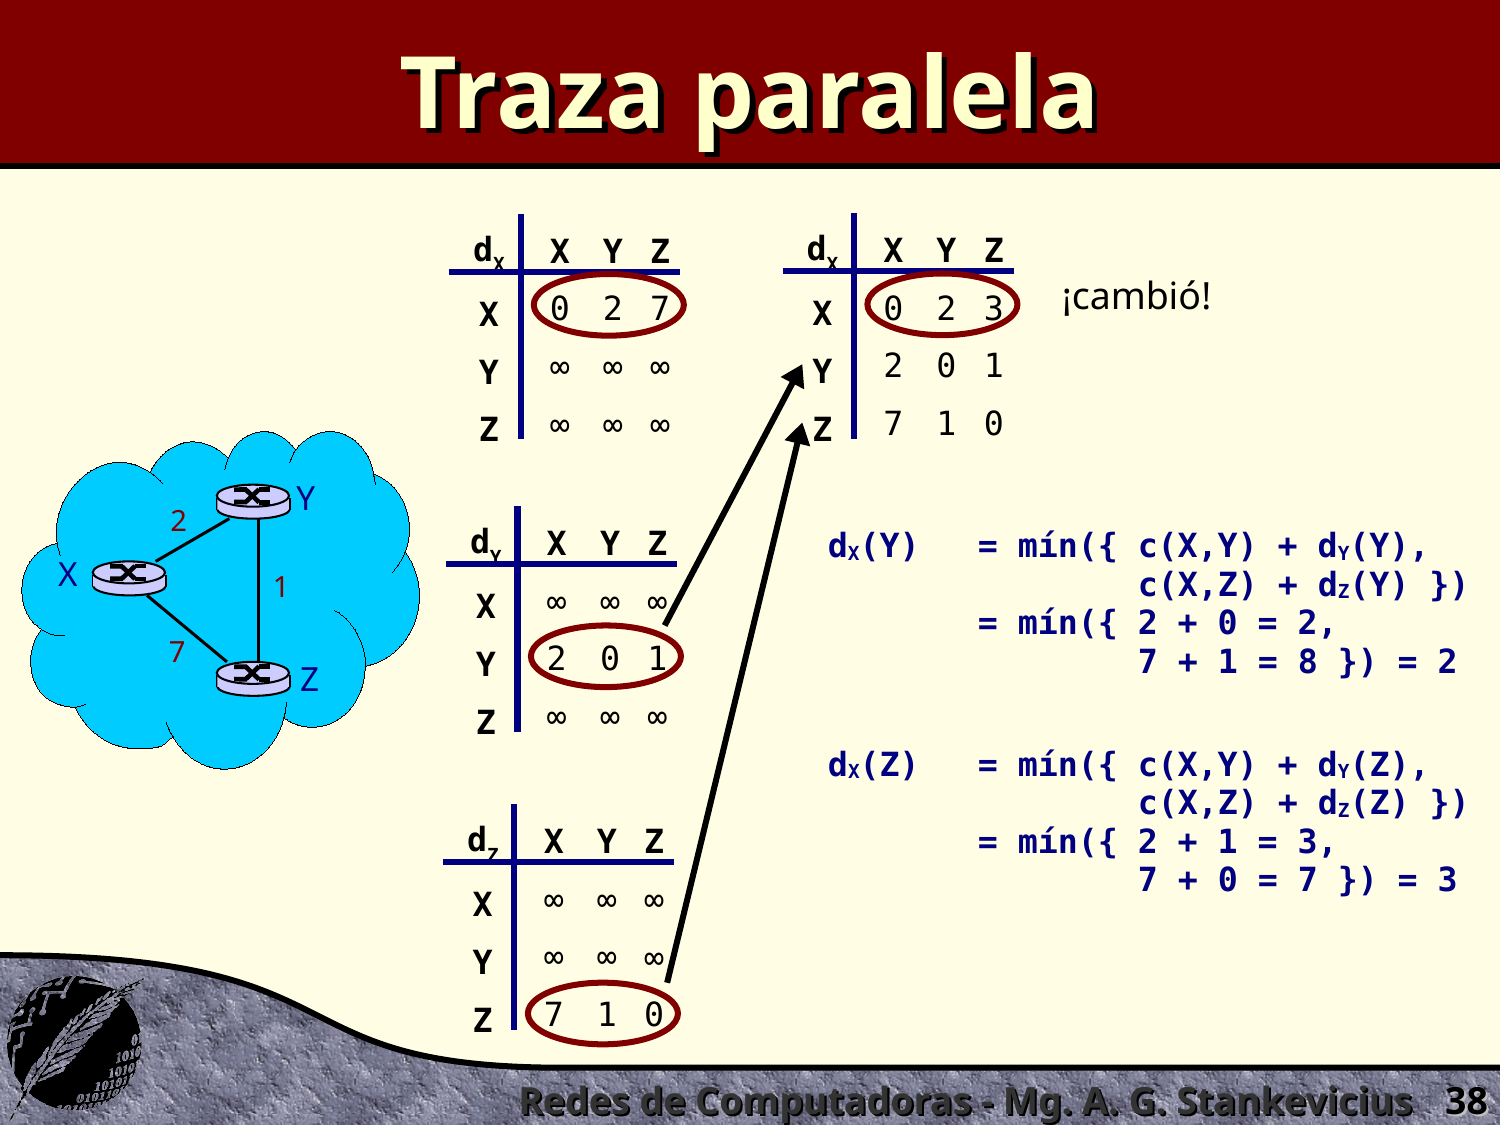

# Traza paralela
dX
X
Y
Z
X
0
2
7
Y
2
0
1
Z
3
1
0
dX
X
Y
Z
X
0
∞
∞
Y
2
∞
∞
Z
7
∞
∞
¡cambió!
Y
dY
X
Y
Z
2
X
∞
2
∞
Y
∞
0
∞
Z
∞
1
∞
dX(Y)	= mín({ c(X,Y) + dY(Y),
		 c(X,Z) + dZ(Y) })
		= mín({ 2 + 0 = 2,
		 7 + 1 = 8 }) = 2
X
1
7
Z
dX(Z)	= mín({ c(X,Y) + dY(Z),
		 c(X,Z) + dZ(Z) })
		= mín({ 2 + 1 = 3,
		 7 + 0 = 7 }) = 3
dZ
X
Y
Z
X
∞
∞
7
Y
∞
∞
1
Z
∞
∞
0
38